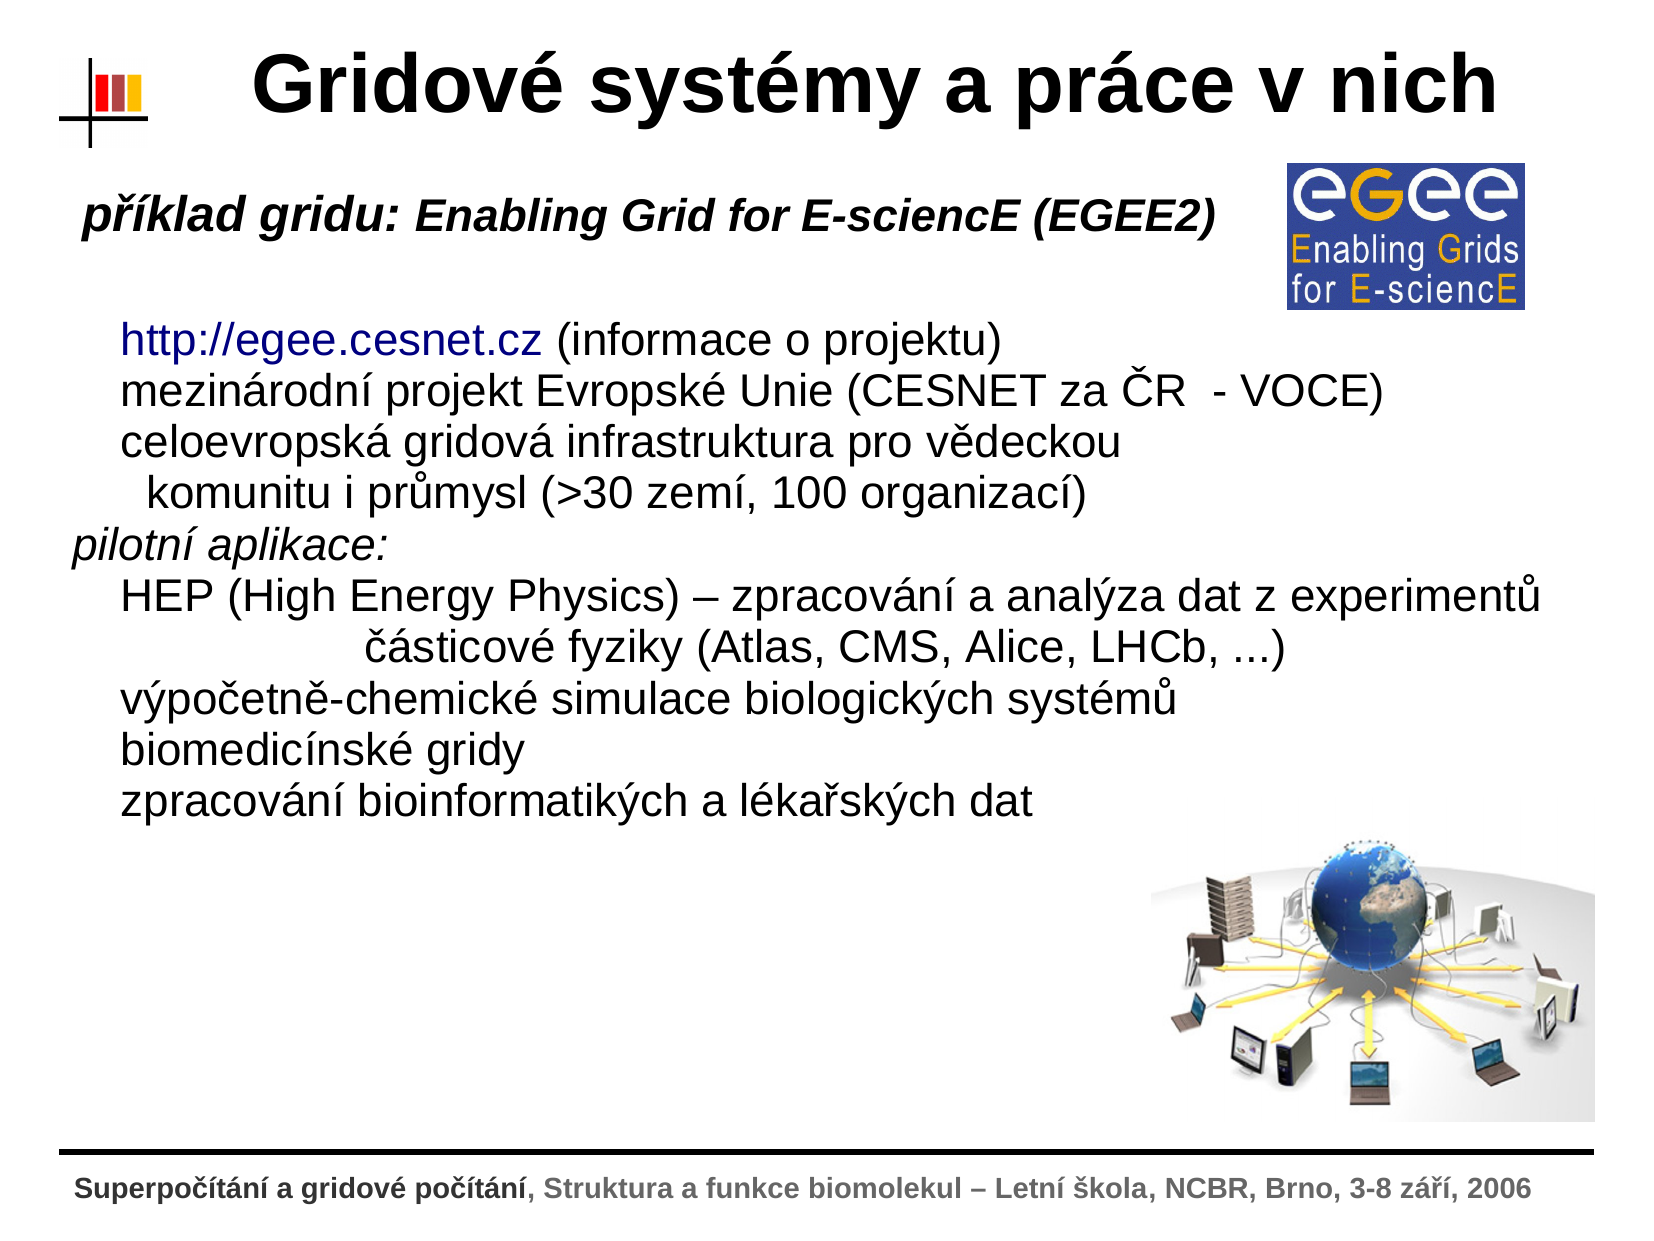

Gridové systémy a práce v nich
příklad gridu: Enabling Grid for E-sciencE (EGEE2)
 http://egee.cesnet.cz (informace o projektu)
 mezinárodní projekt Evropské Unie (CESNET za ČR - VOCE)
 celoevropská gridová infrastruktura pro vědeckou
 	komunitu i průmysl (>30 zemí, 100 organizací)
pilotní aplikace:
 HEP (High Energy Physics) – zpracování a analýza dat z experimentů 			částicové fyziky (Atlas, CMS, Alice, LHCb, ...)
 výpočetně-chemické simulace biologických systémů
 biomedicínské gridy
 zpracování bioinformatikých a lékařských dat
Superpočítání a gridové počítání, Struktura a funkce biomolekul – Letní škola, NCBR, Brno, 3-8 září, 2006